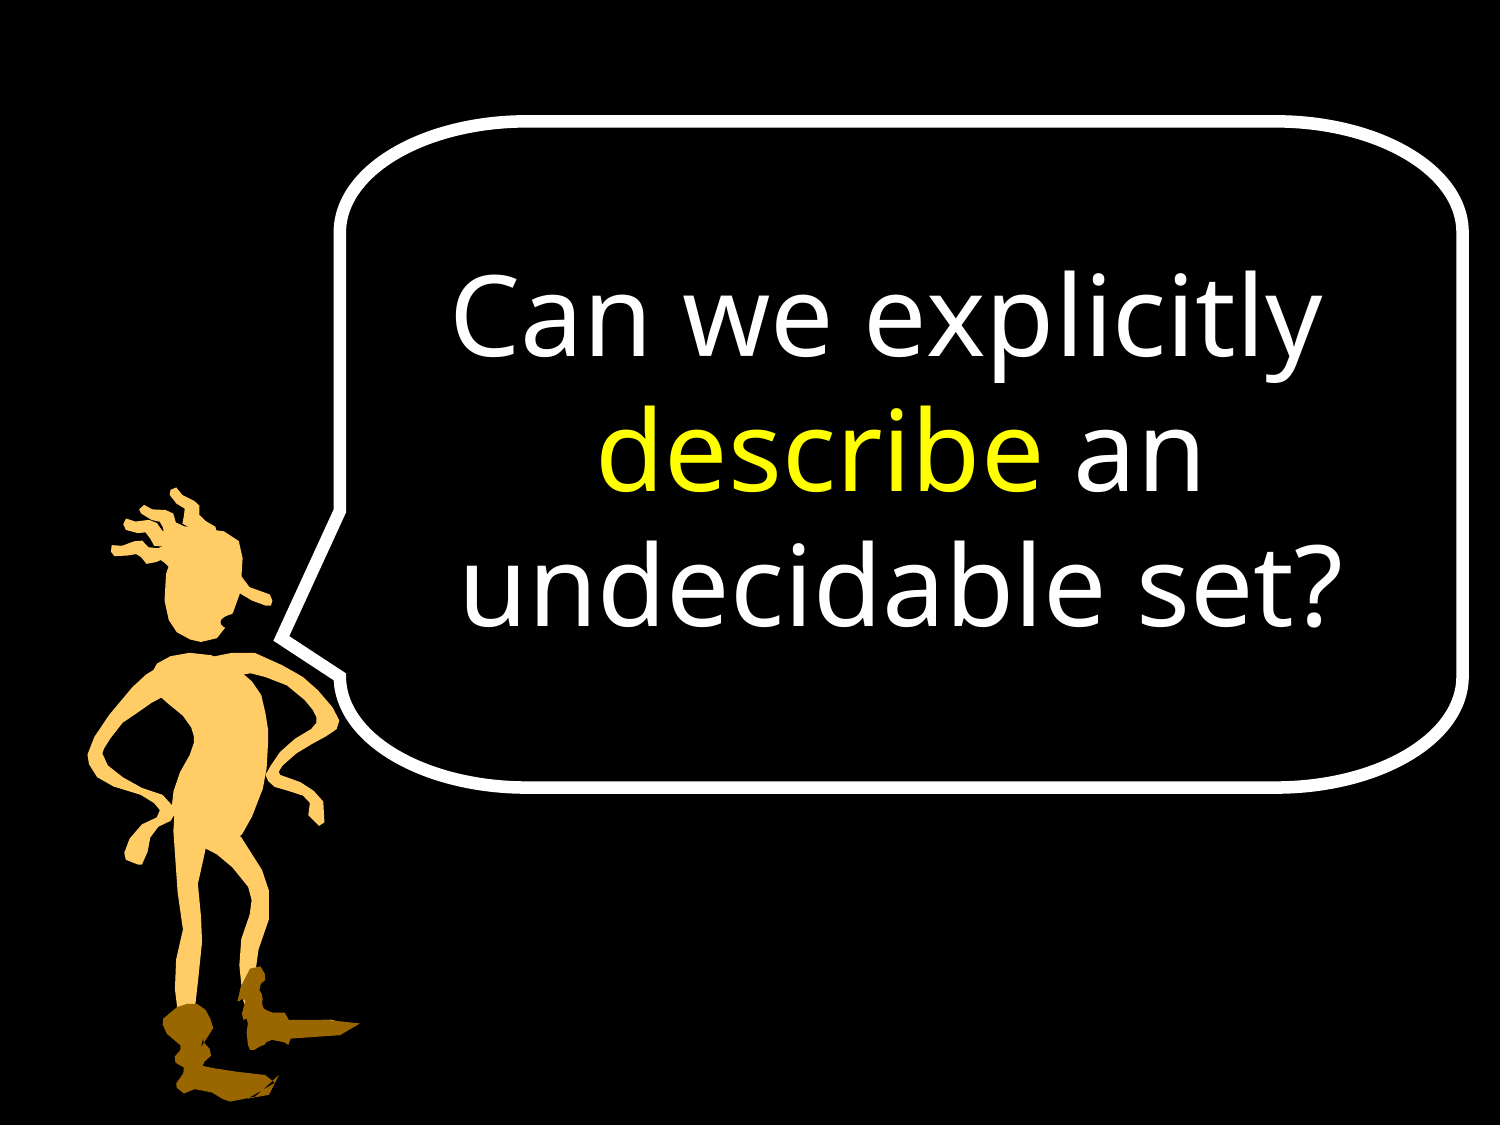

Can we explicitly
describe an undecidable set?